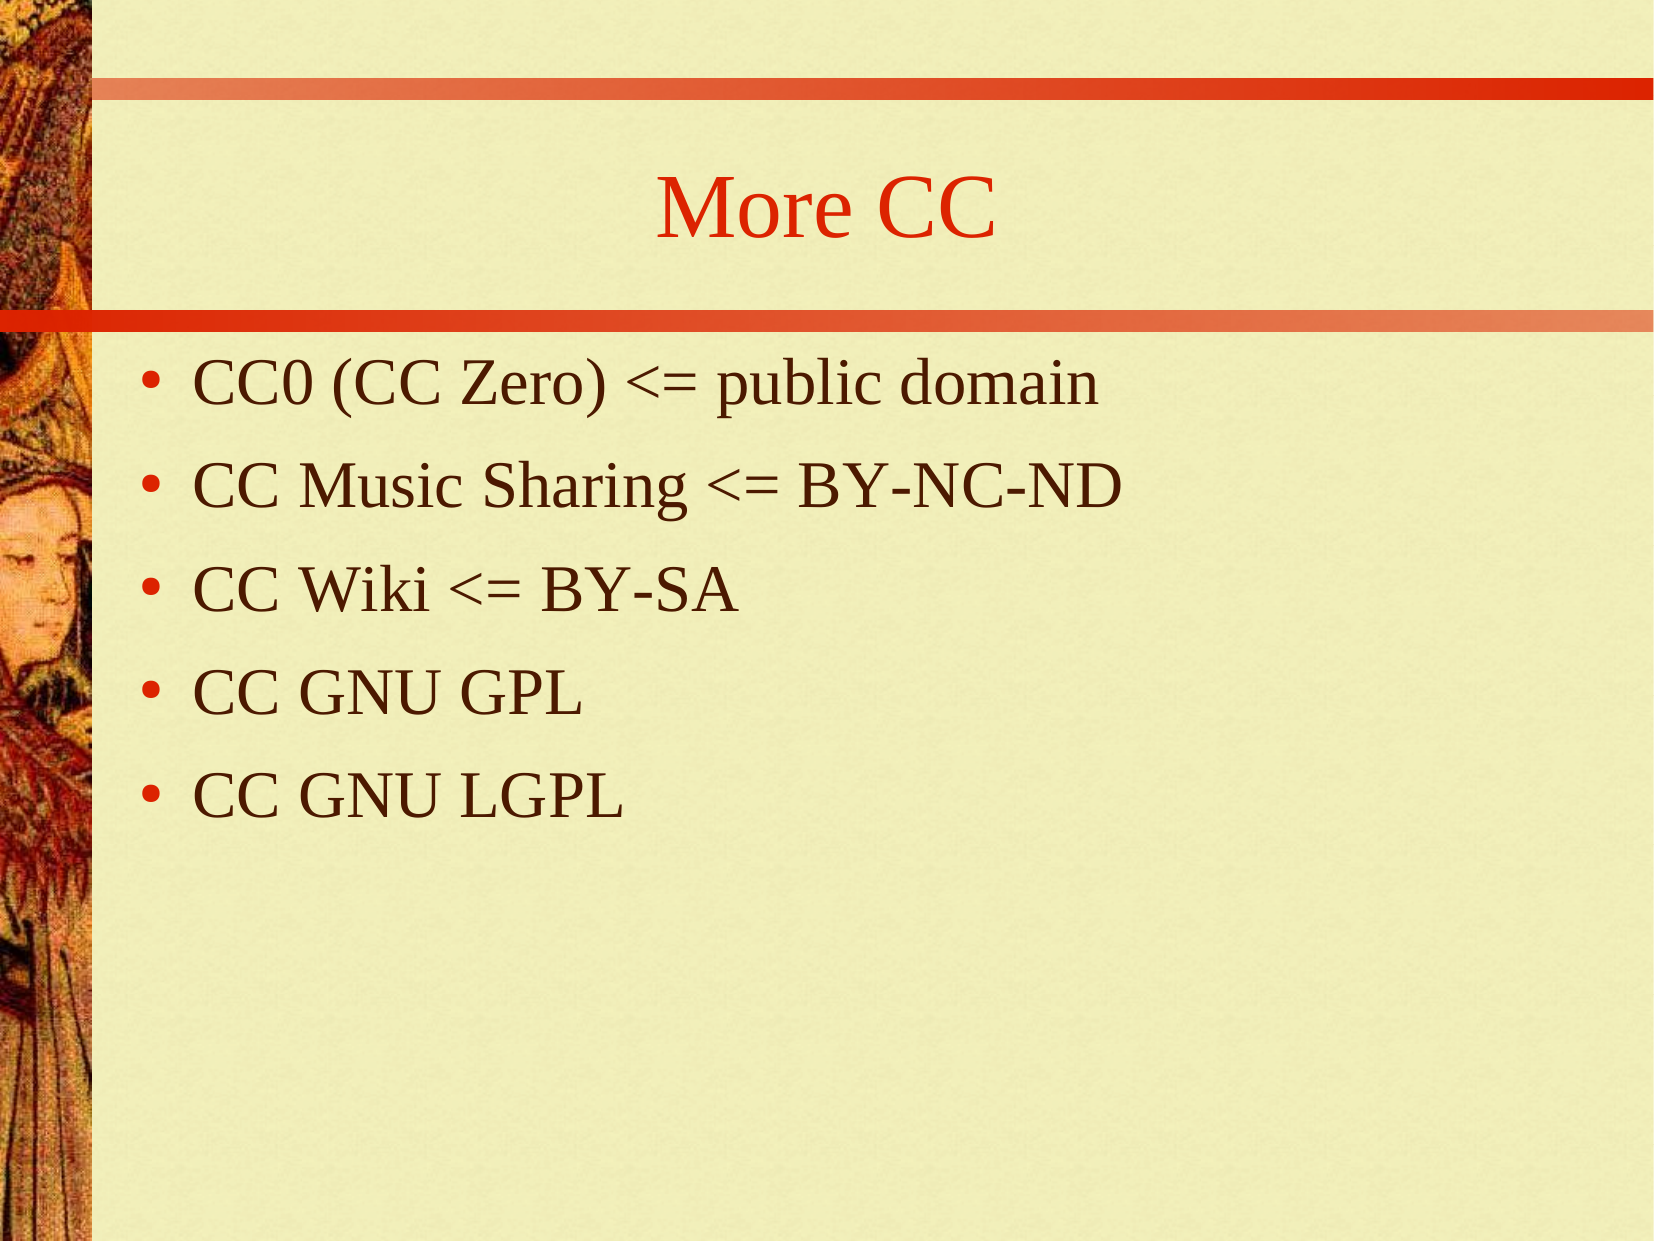

# More CC
CC0 (CC Zero) <= public domain
CC Music Sharing <= BY-NC-ND
CC Wiki <= BY-SA
CC GNU GPL
CC GNU LGPL